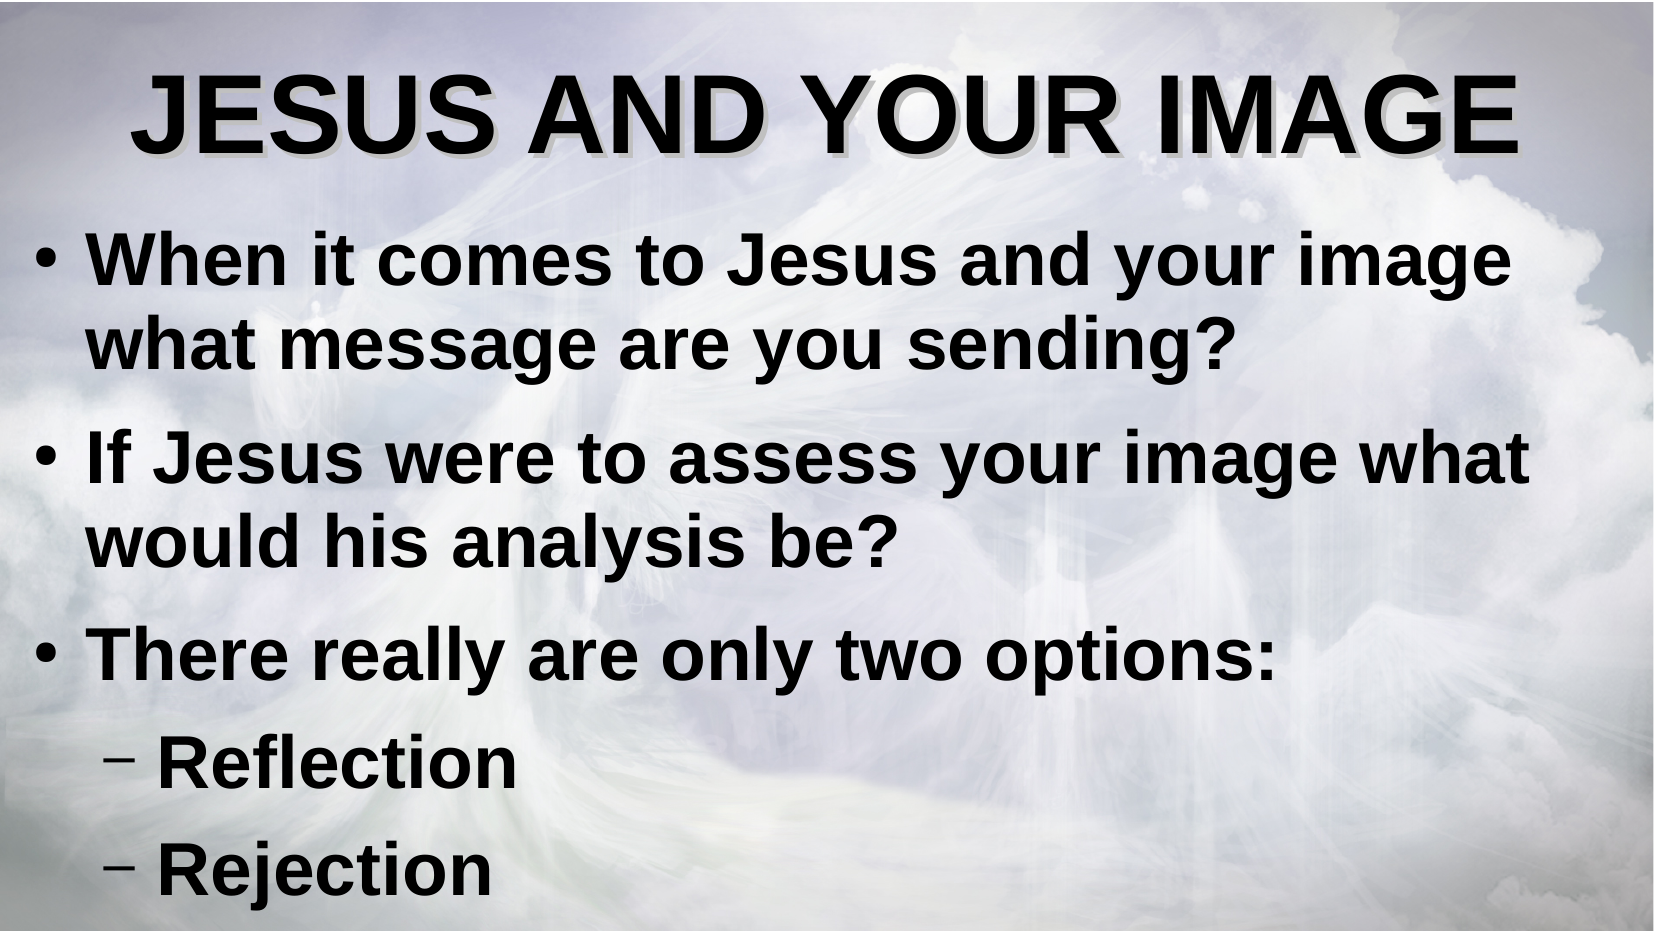

# JESUS AND YOUR IMAGE
When it comes to Jesus and your image what message are you sending?
If Jesus were to assess your image what would his analysis be?
There really are only two options:
Reflection
Rejection